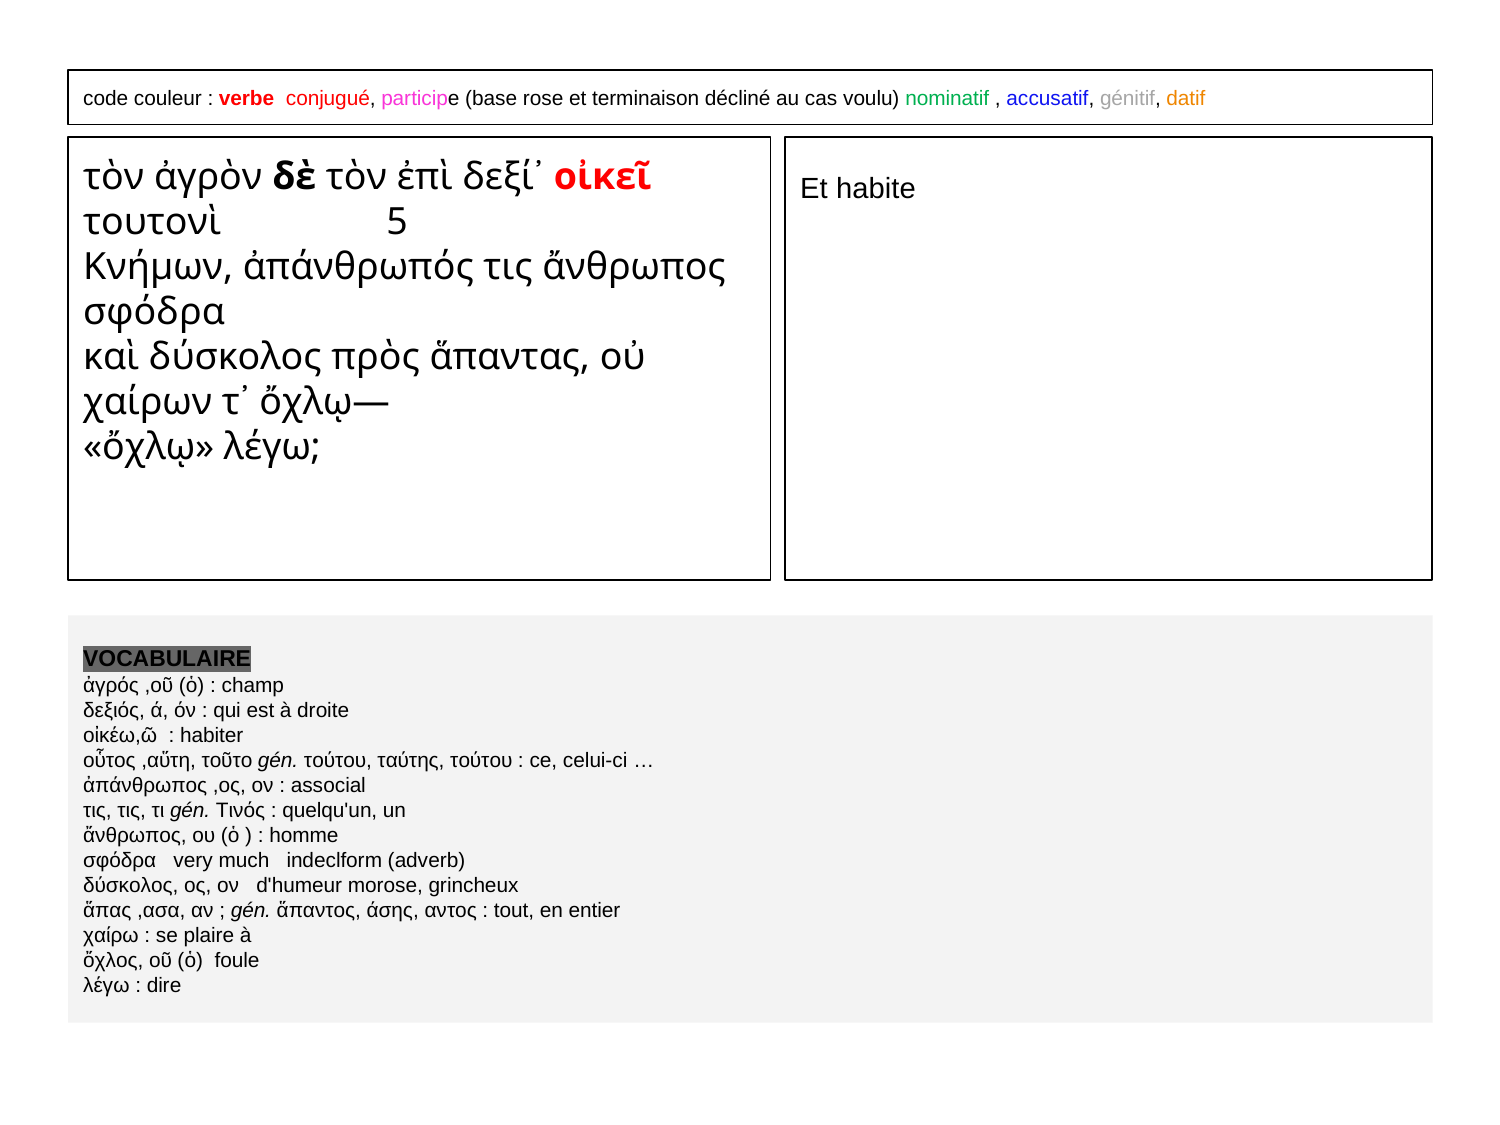

code couleur : verbe conjugué, participe (base rose et terminaison décliné au cas voulu) nominatif , accusatif, génitif, datif
τὸν ἀγρὸν δὲ τὸν ἐπὶ δεξί᾽ οἰκεῖ τουτονὶ 5
Κνήμων, ἀπάνθρωπός τις ἄνθρωπος σφόδρα
καὶ δύσκολος πρὸς ἅπαντας, οὐ χαίρων τ᾽ ὄχλῳ—
«ὄχλῳ» λέγω;
Et habite
VOCABULAIRE
ἀγρός ,οῦ (ὁ) : champ
δεξιός, ά, όν : qui est à droite
οἰκέω,ῶ : habiter
οὗτος ,αὕτη, τοῦτο gén. τούτου, ταύτης, τούτου : ce, celui-ci …
ἀπάνθρωπος ,ος, ον : associal
τις, τις, τι gén. Τινός : quelqu'un, un
ἄνθρωπος, ου (ὁ ) : homme
σφόδρα very much indeclform (adverb)
δύσκολος, ος, ον d'humeur morose, grincheux
ἅπας ,ασα, αν ; gén. ἅπαντος, άσης, αντος : tout, en entier
χαίρω : se plaire à
ὄχλος, οῦ (ὁ) foule
λέγω : dire